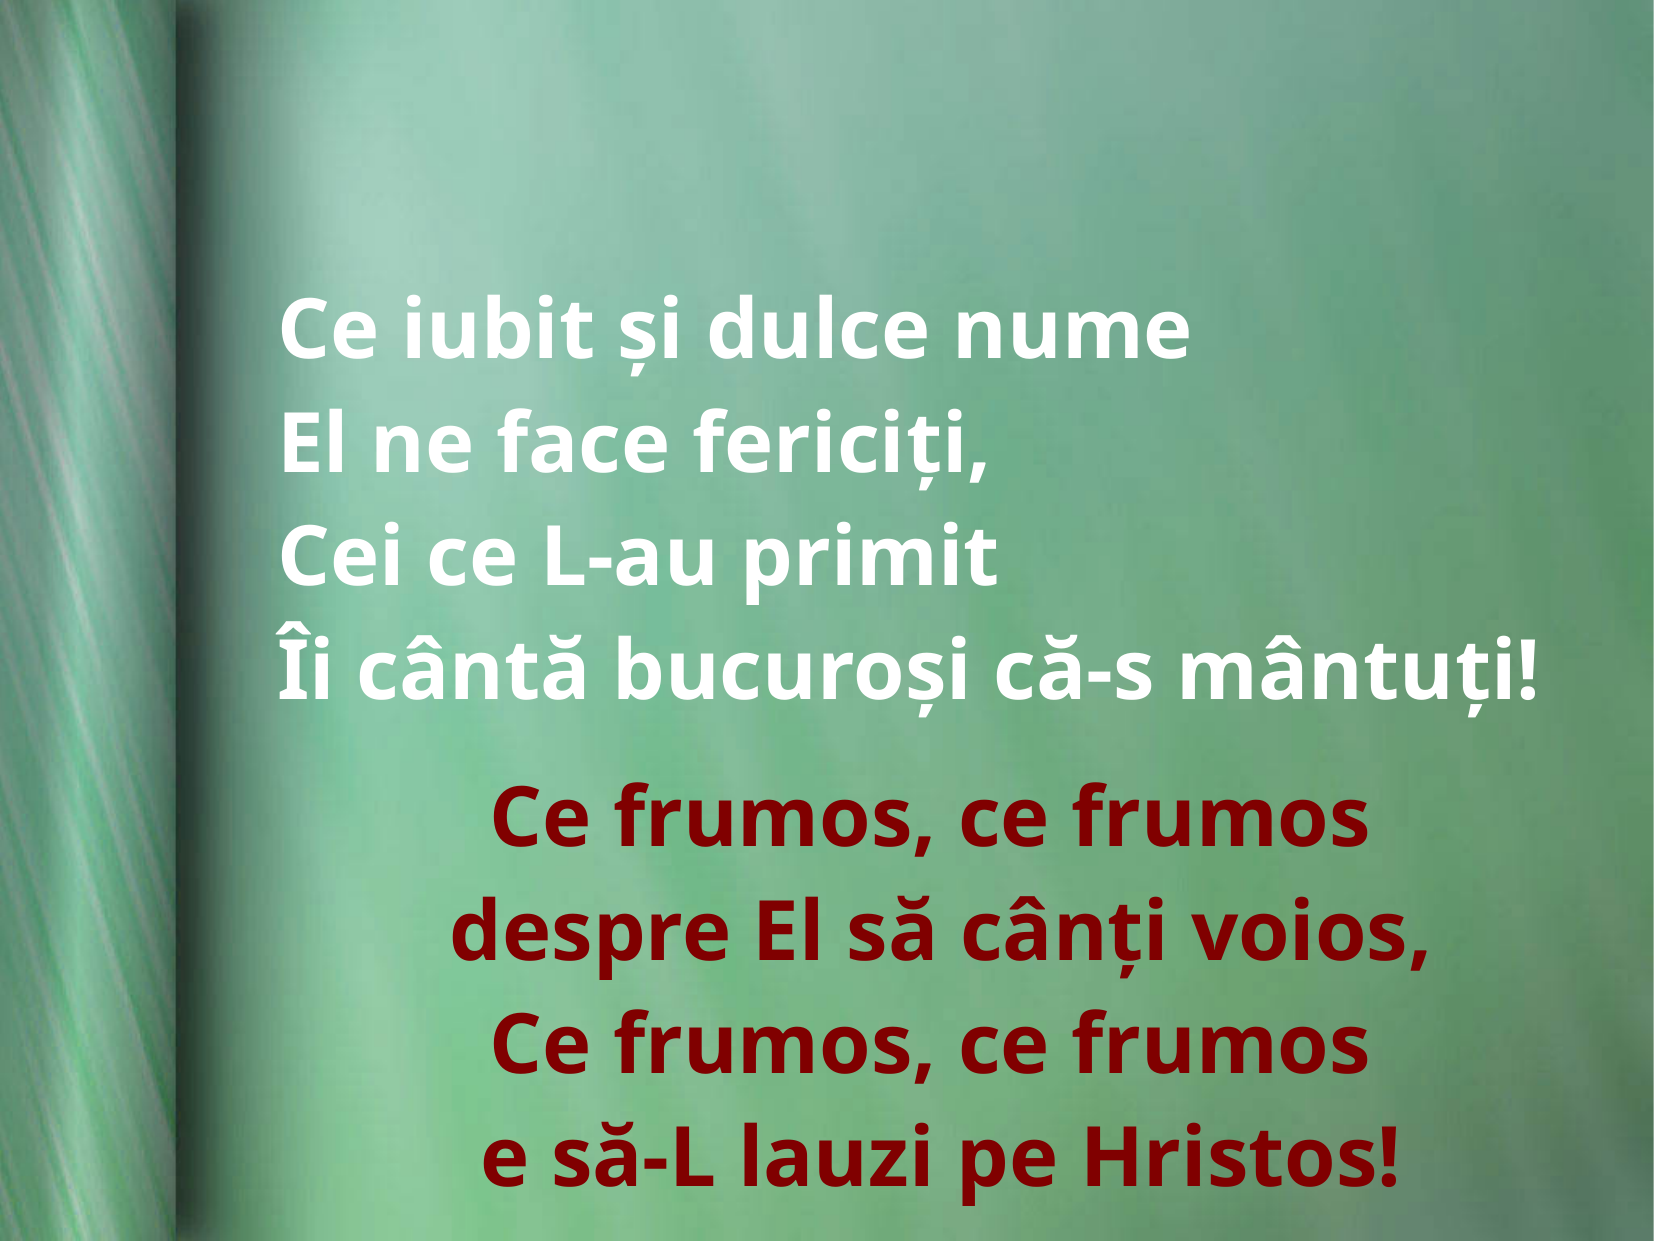

Ce iubit şi dulce nume
El ne face fericiţi,
Cei ce L-au primit
Îi cântă bucuroşi că-s mântuţi!
Ce frumos, ce frumos
despre El să cânți voios,
Ce frumos, ce frumos
e să-L lauzi pe Hristos!